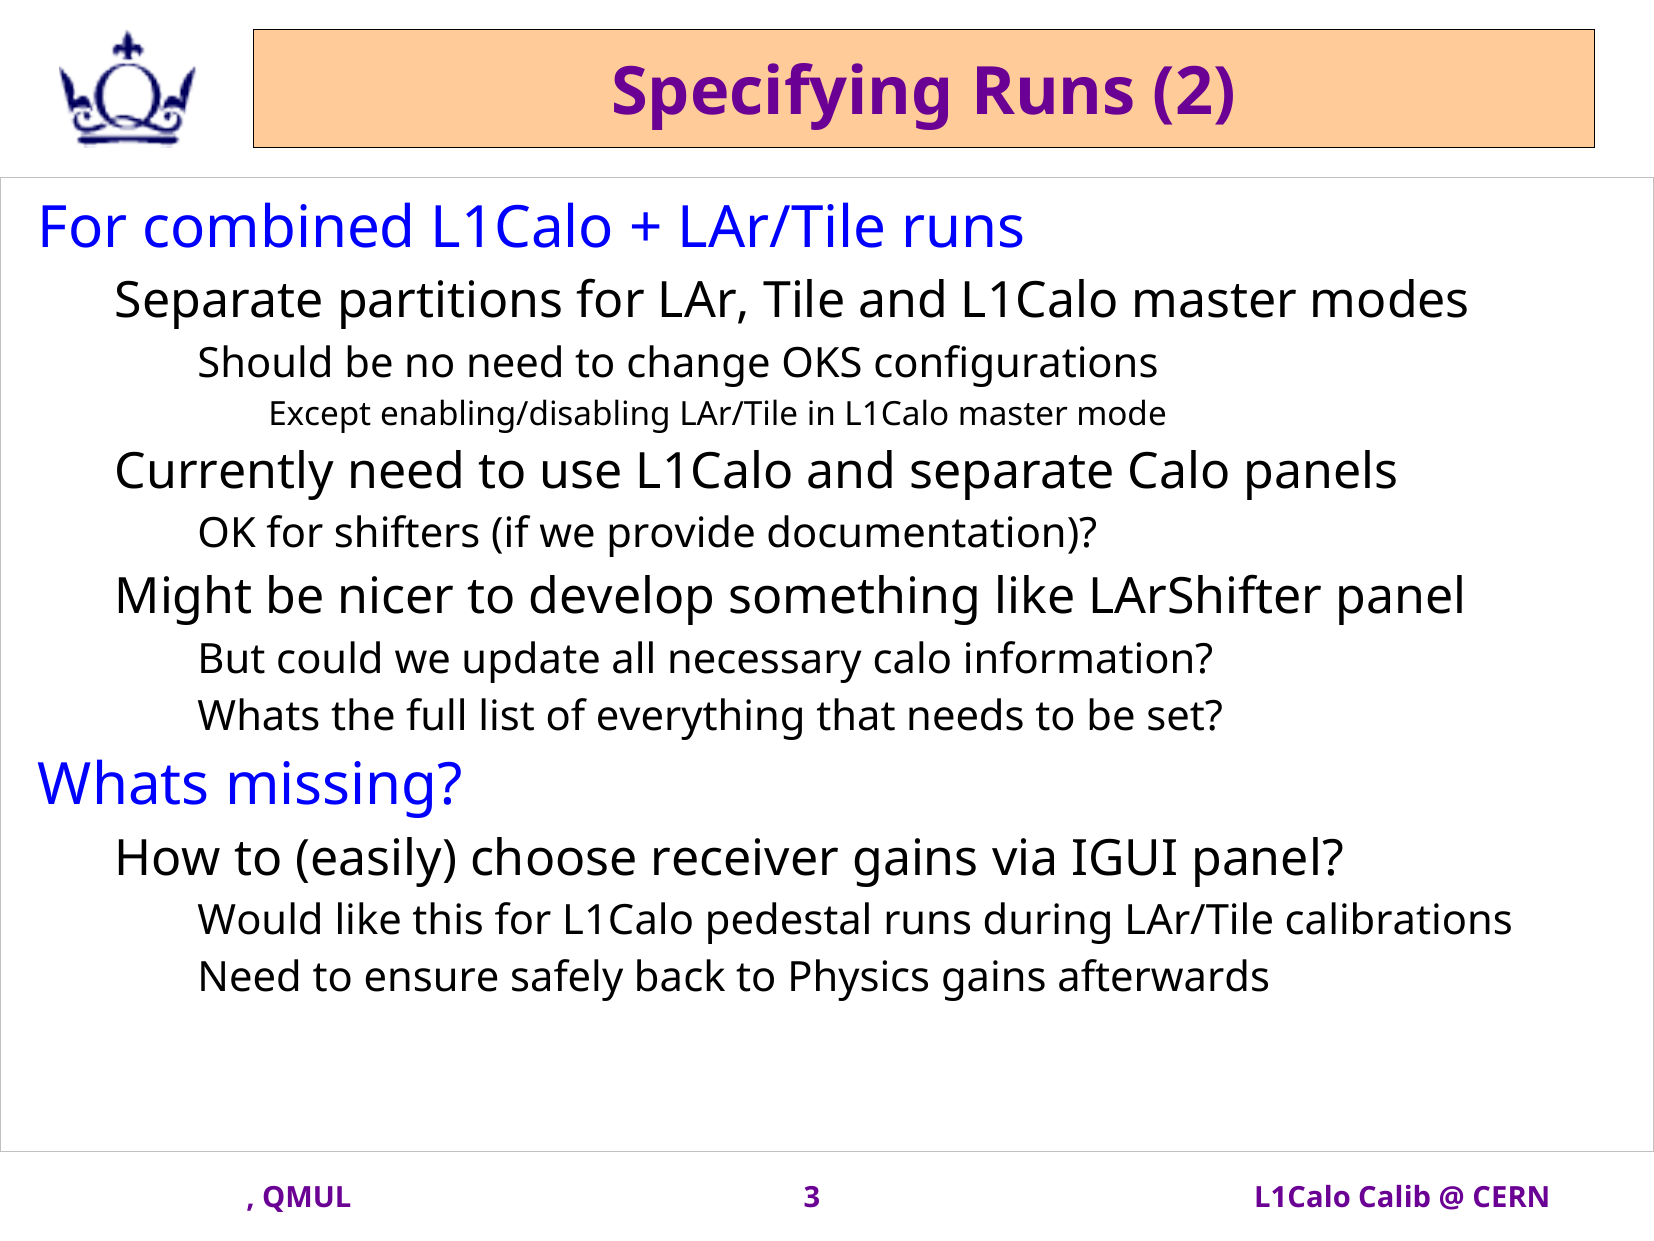

# Specifying Runs (2)
For combined L1Calo + LAr/Tile runs
Separate partitions for LAr, Tile and L1Calo master modes
Should be no need to change OKS configurations
Except enabling/disabling LAr/Tile in L1Calo master mode
Currently need to use L1Calo and separate Calo panels
OK for shifters (if we provide documentation)?
Might be nicer to develop something like LArShifter panel
But could we update all necessary calo information?
Whats the full list of everything that needs to be set?
Whats missing?
How to (easily) choose receiver gains via IGUI panel?
Would like this for L1Calo pedestal runs during LAr/Tile calibrations
Need to ensure safely back to Physics gains afterwards